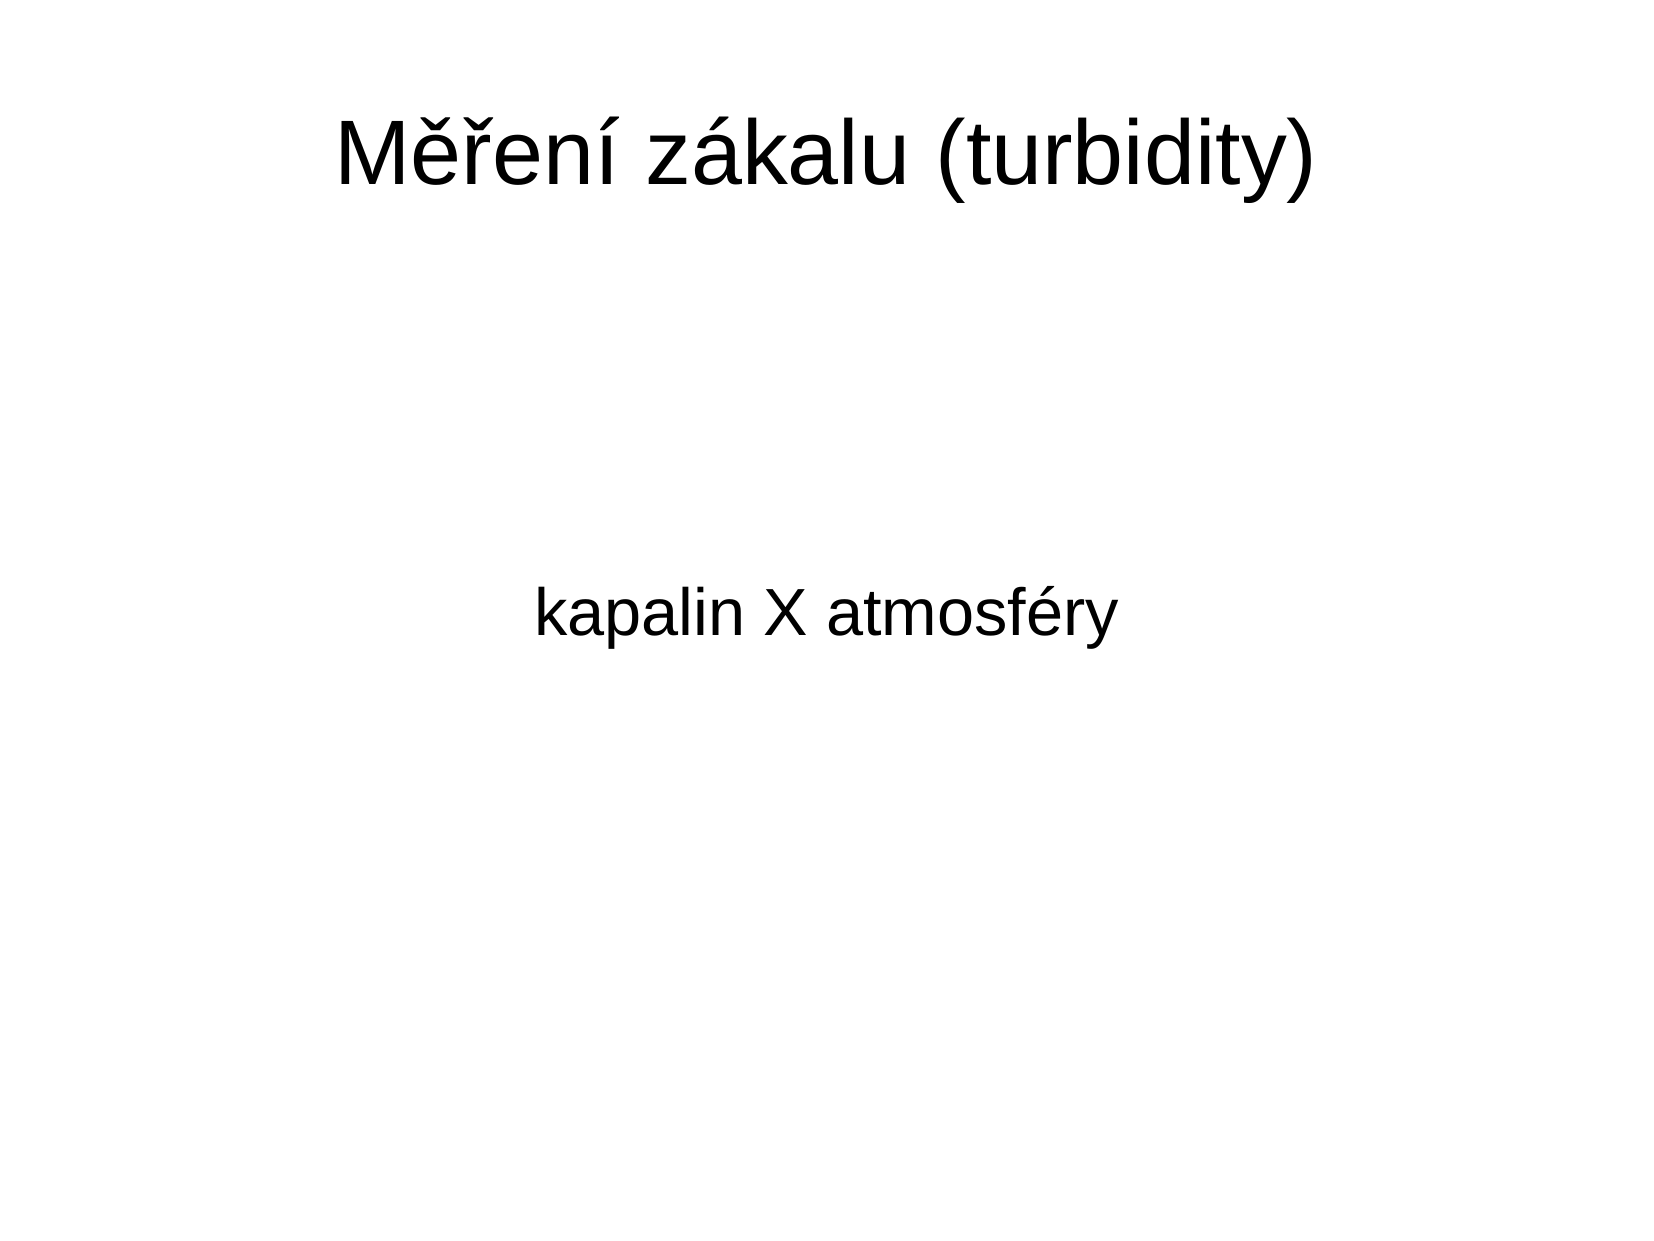

# Měření zákalu (turbidity)
kapalin X atmosféry